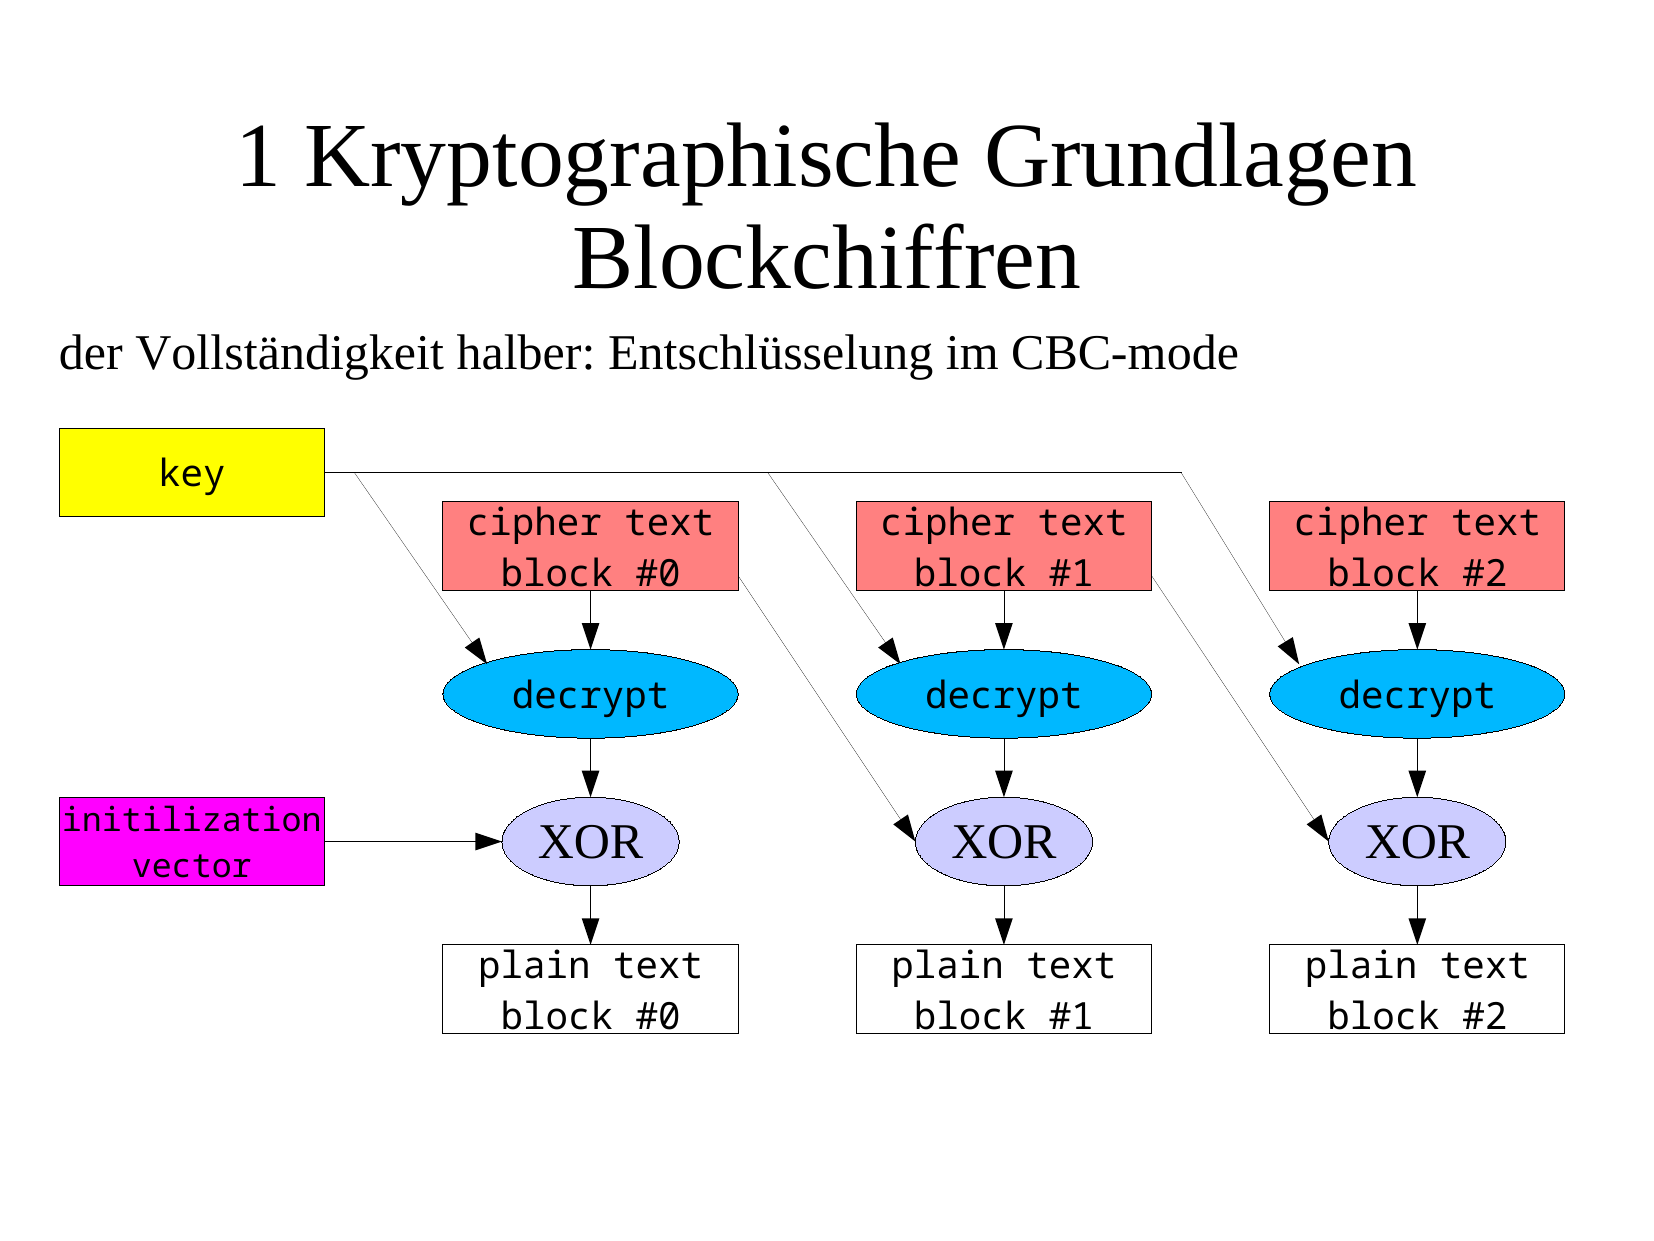

# 1 Kryptographische Grundlagen Blockchiffren
der Vollständigkeit halber: Entschlüsselung im CBC-mode
key
cipher text
block #0
cipher text
block #1
cipher text
block #2
decrypt
decrypt
decrypt
initilization
vector
XOR
XOR
XOR
plain text
block #0
plain text
block #1
plain text
block #2